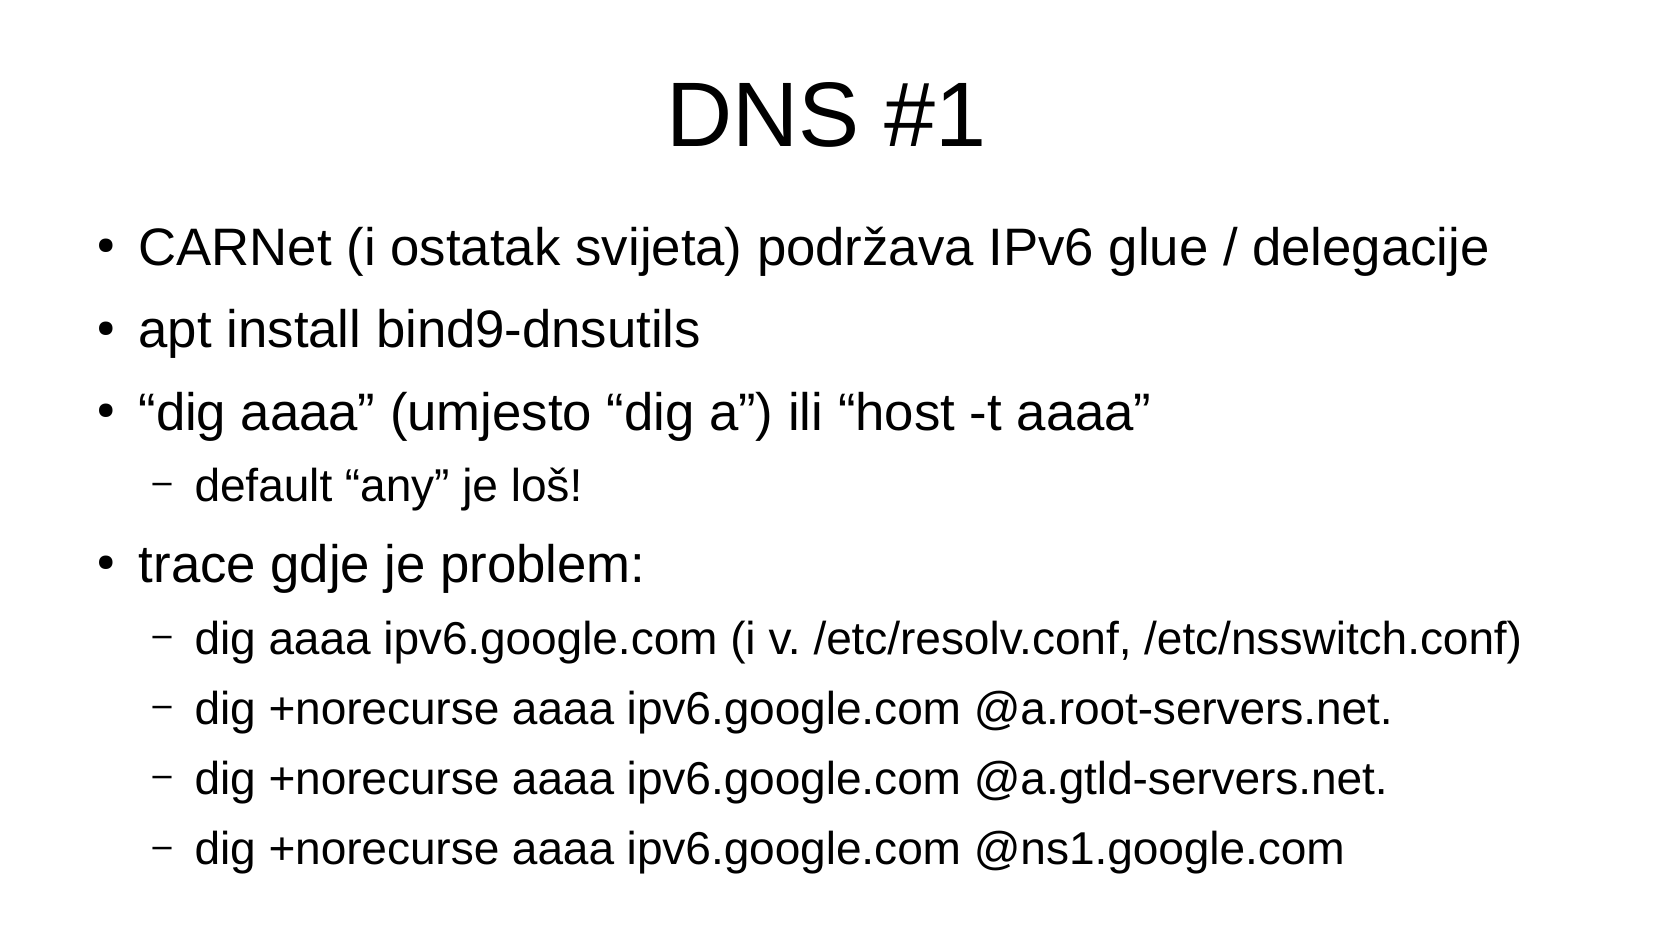

# DNS #1
CARNet (i ostatak svijeta) podržava IPv6 glue / delegacije
apt install bind9-dnsutils
“dig aaaa” (umjesto “dig a”) ili “host -t aaaa”
default “any” je loš!
trace gdje je problem:
dig aaaa ipv6.google.com (i v. /etc/resolv.conf, /etc/nsswitch.conf)
dig +norecurse aaaa ipv6.google.com @a.root-servers.net.
dig +norecurse aaaa ipv6.google.com @a.gtld-servers.net.
dig +norecurse aaaa ipv6.google.com @ns1.google.com